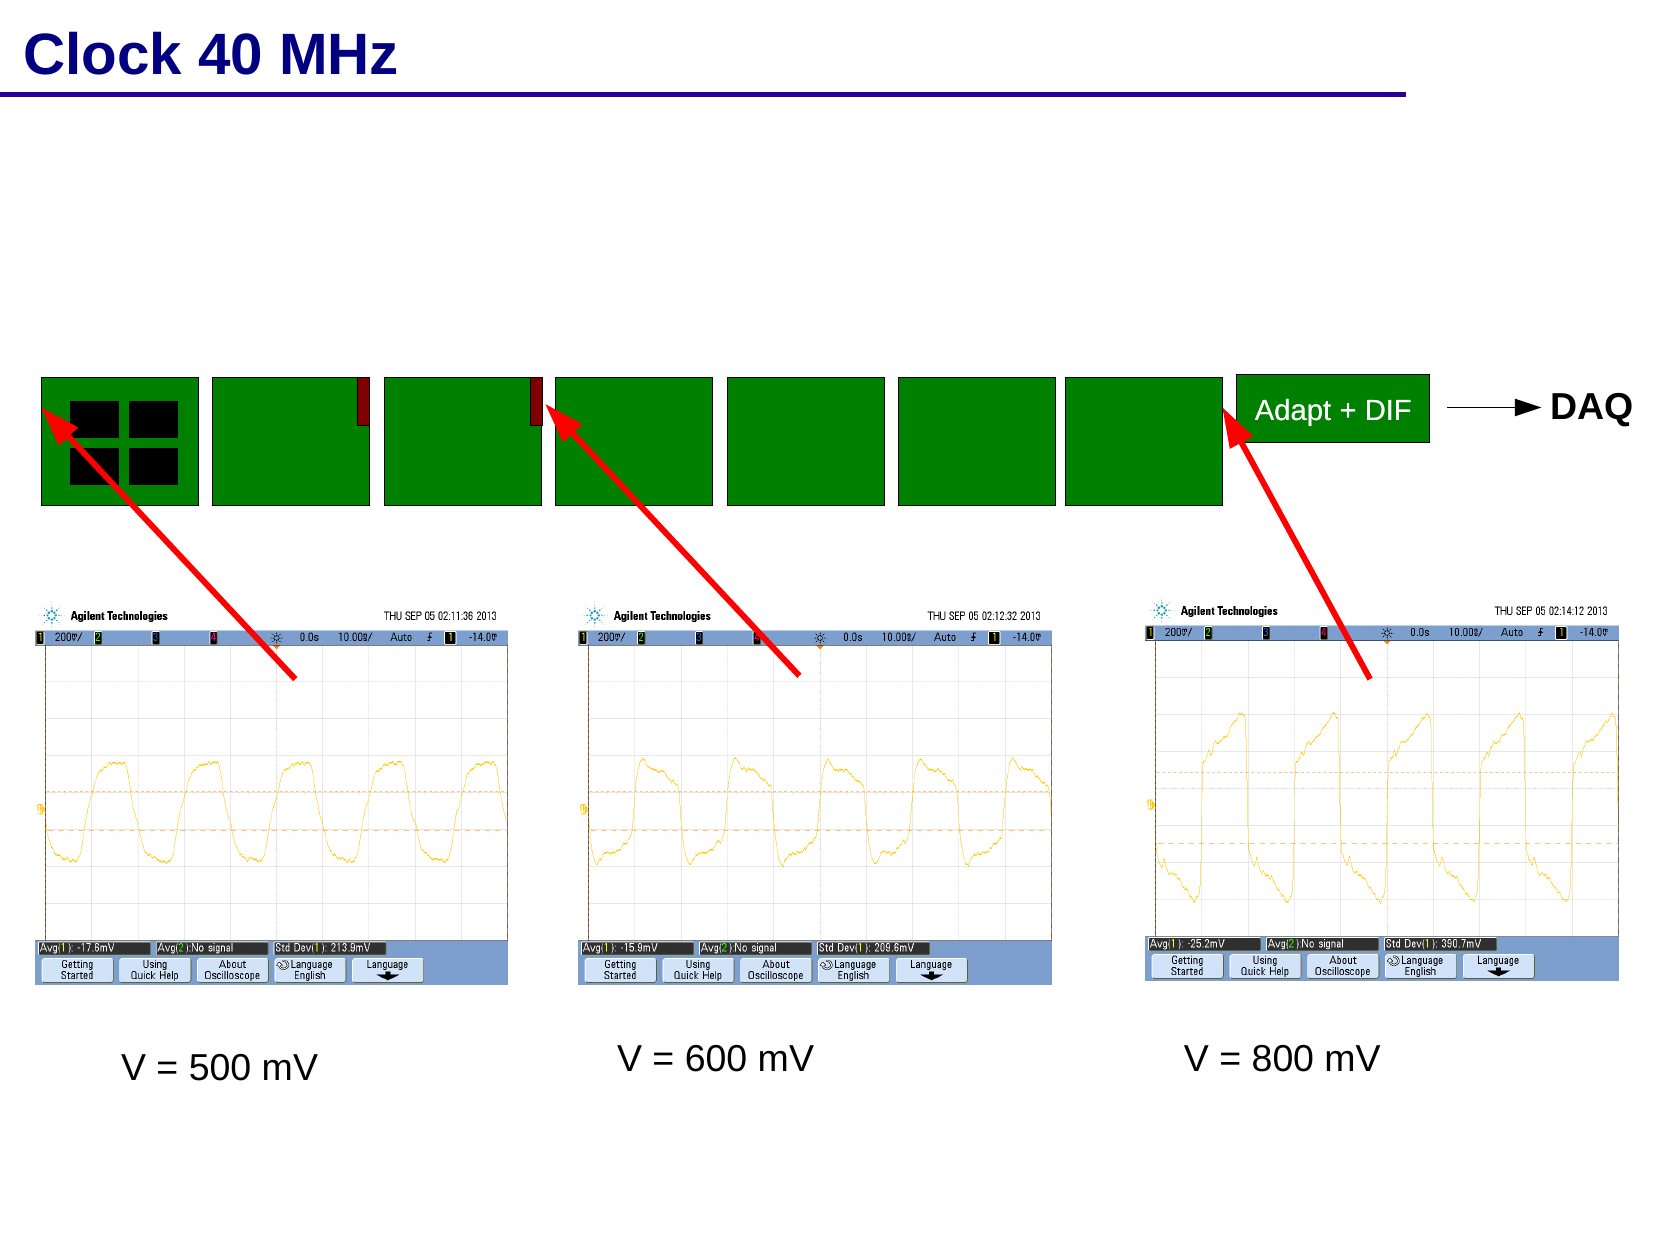

# Clock 40 MHz
DAQ
Adapt + DIF
Adapt + DIF
V = 600 mV
V = 800 mV
V = 500 mV